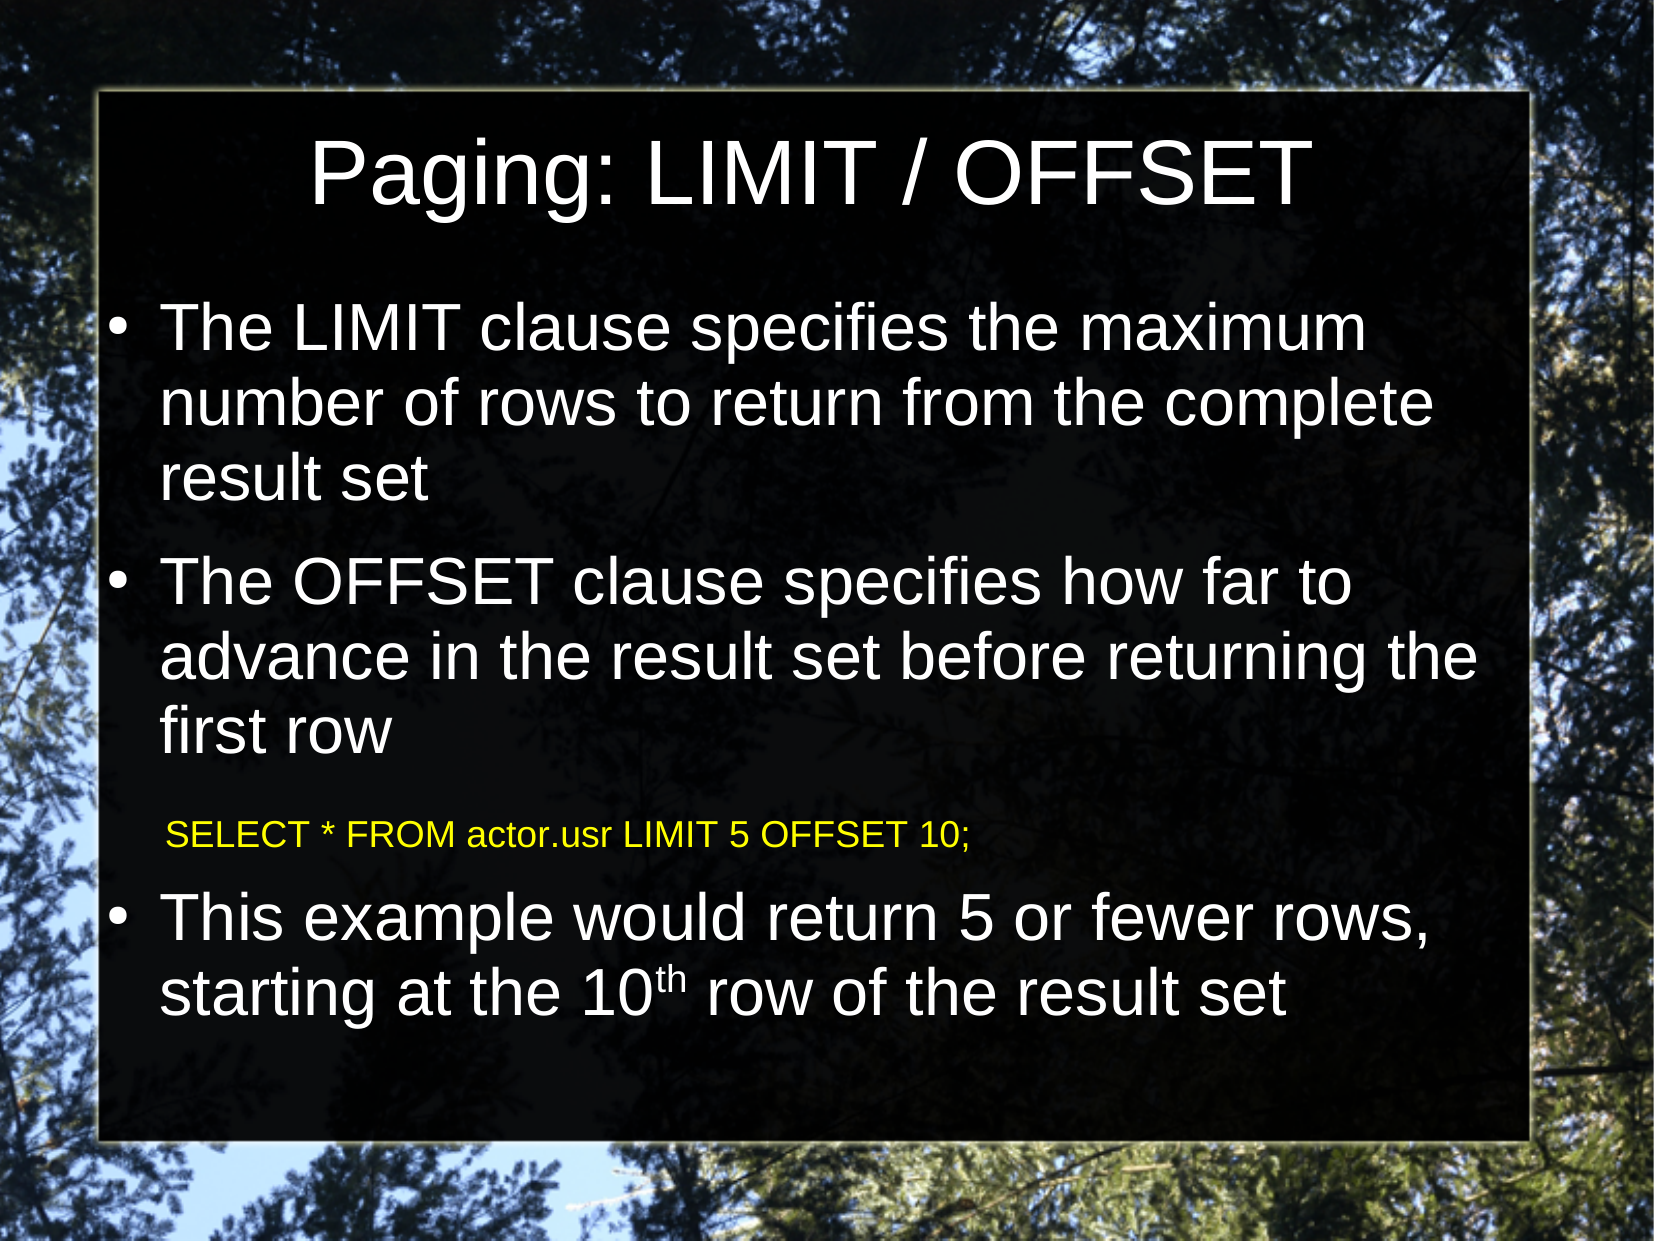

Paging: LIMIT / OFFSET
# The LIMIT clause specifies the maximum number of rows to return from the complete result set
The OFFSET clause specifies how far to advance in the result set before returning the first row
This example would return 5 or fewer rows, starting at the 10th row of the result set
SELECT * FROM actor.usr LIMIT 5 OFFSET 10;